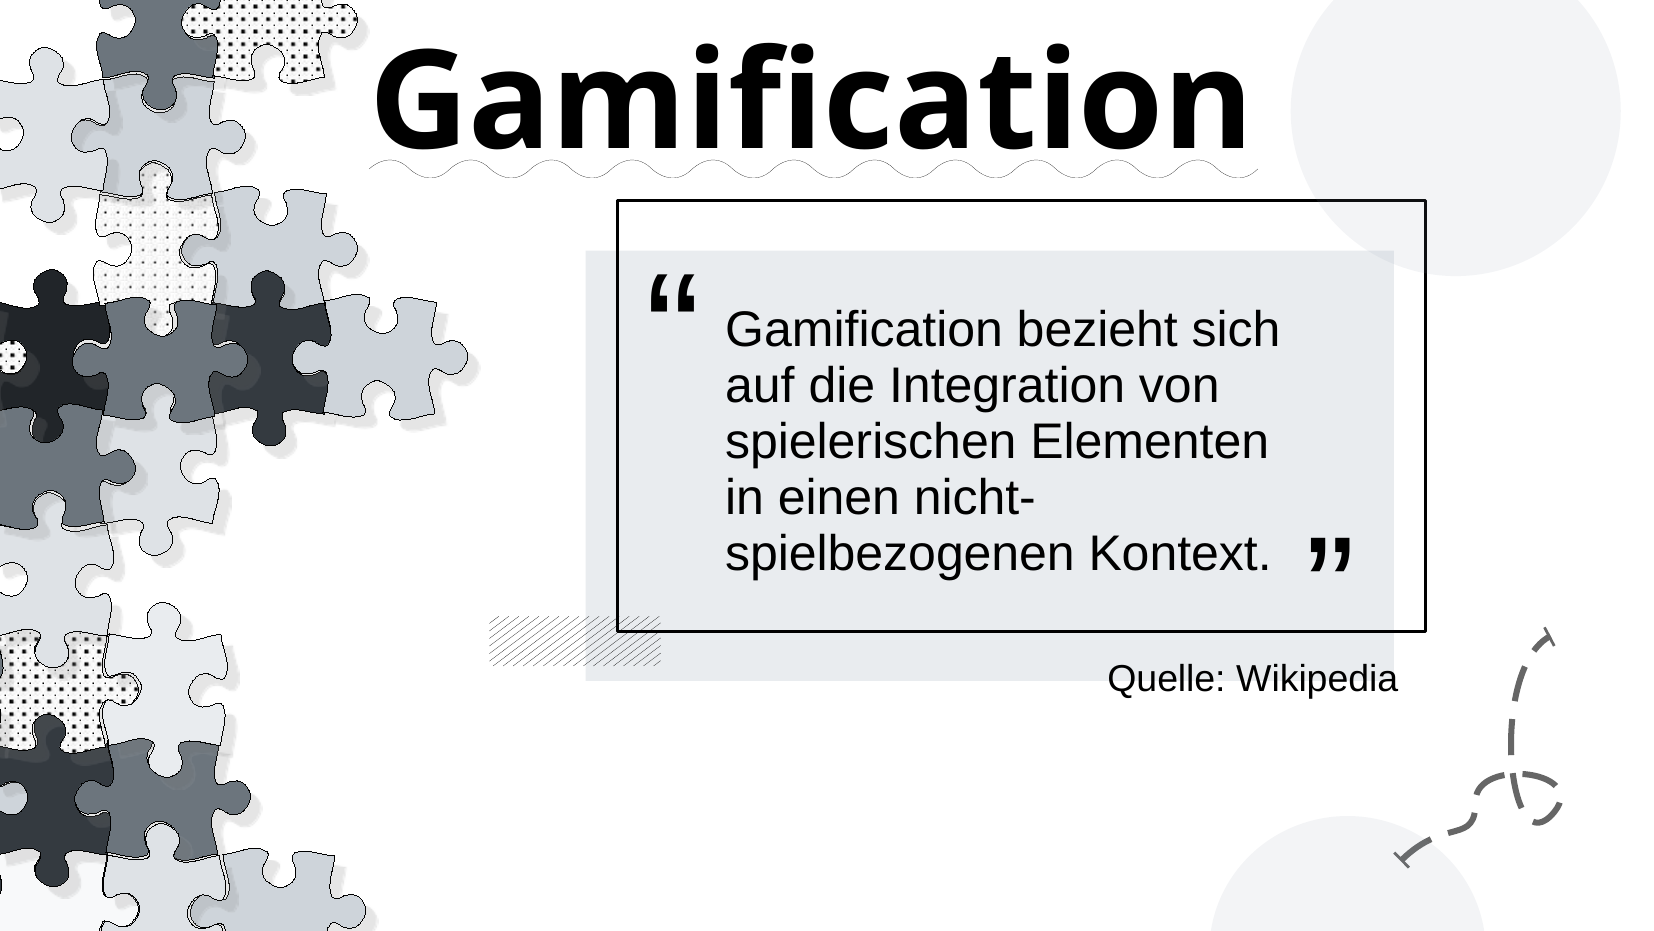

Gamification
Gamification bezieht sich auf die Integration von spielerischen Elementen in einen nicht-spielbezogenen Kontext.
Quelle: Wikipedia